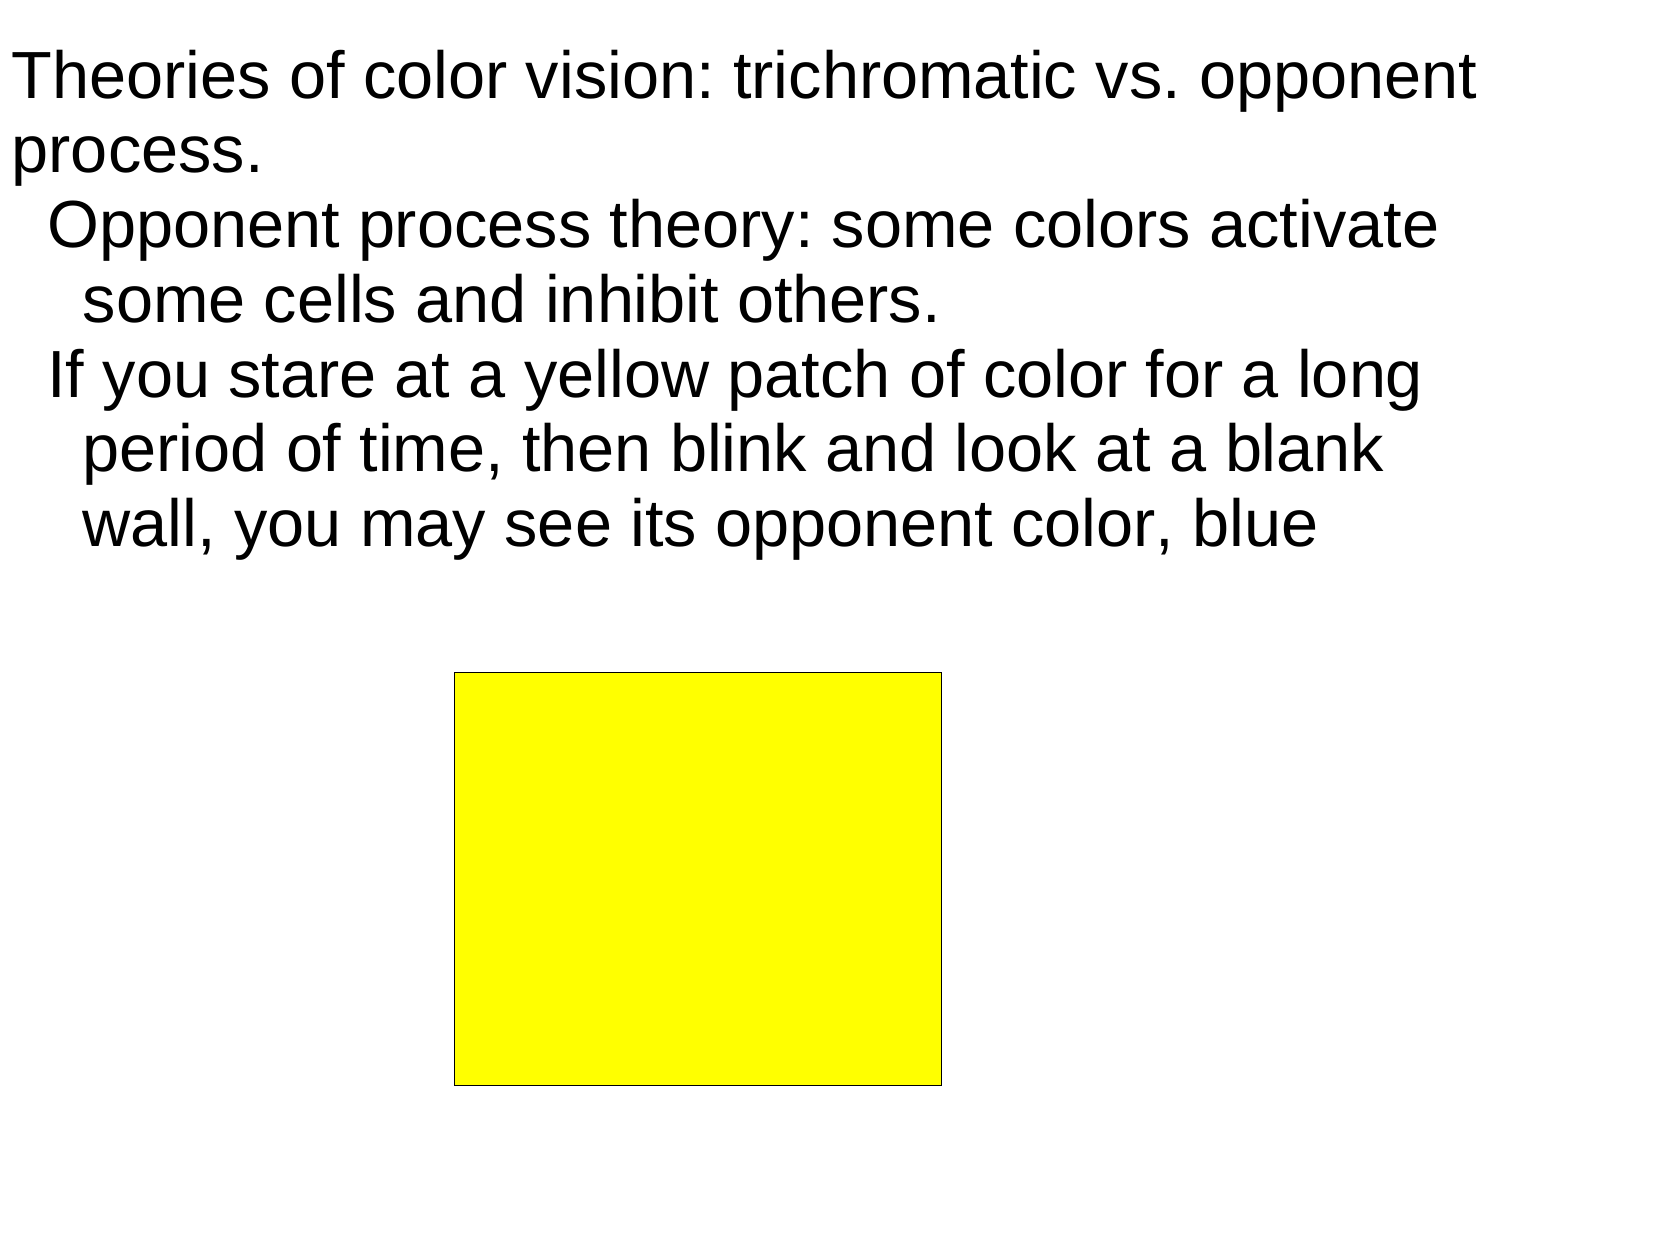

# Theories of color vision: trichromatic vs. opponent process.
Opponent process theory: some colors activate some cells and inhibit others.
If you stare at a yellow patch of color for a long period of time, then blink and look at a blank wall, you may see its opponent color, blue